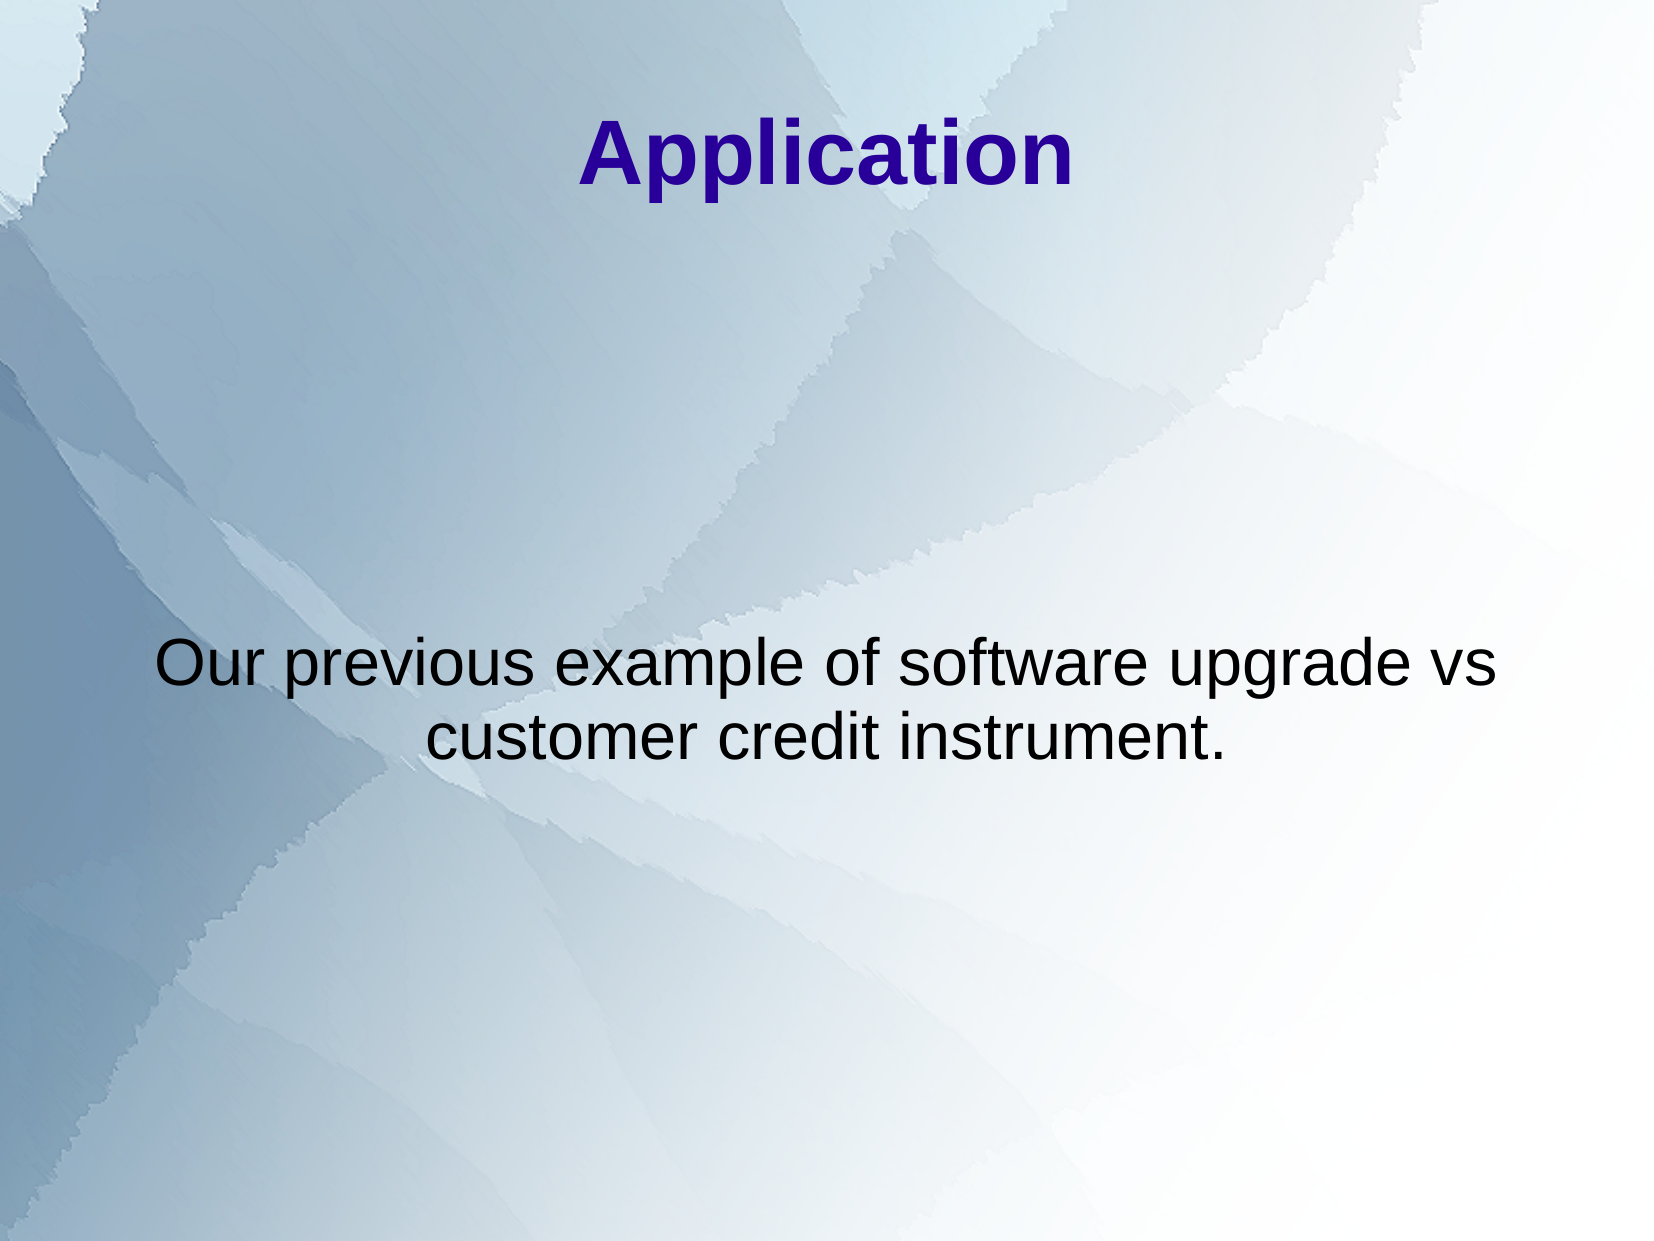

# Application
Our previous example of software upgrade vs customer credit instrument.